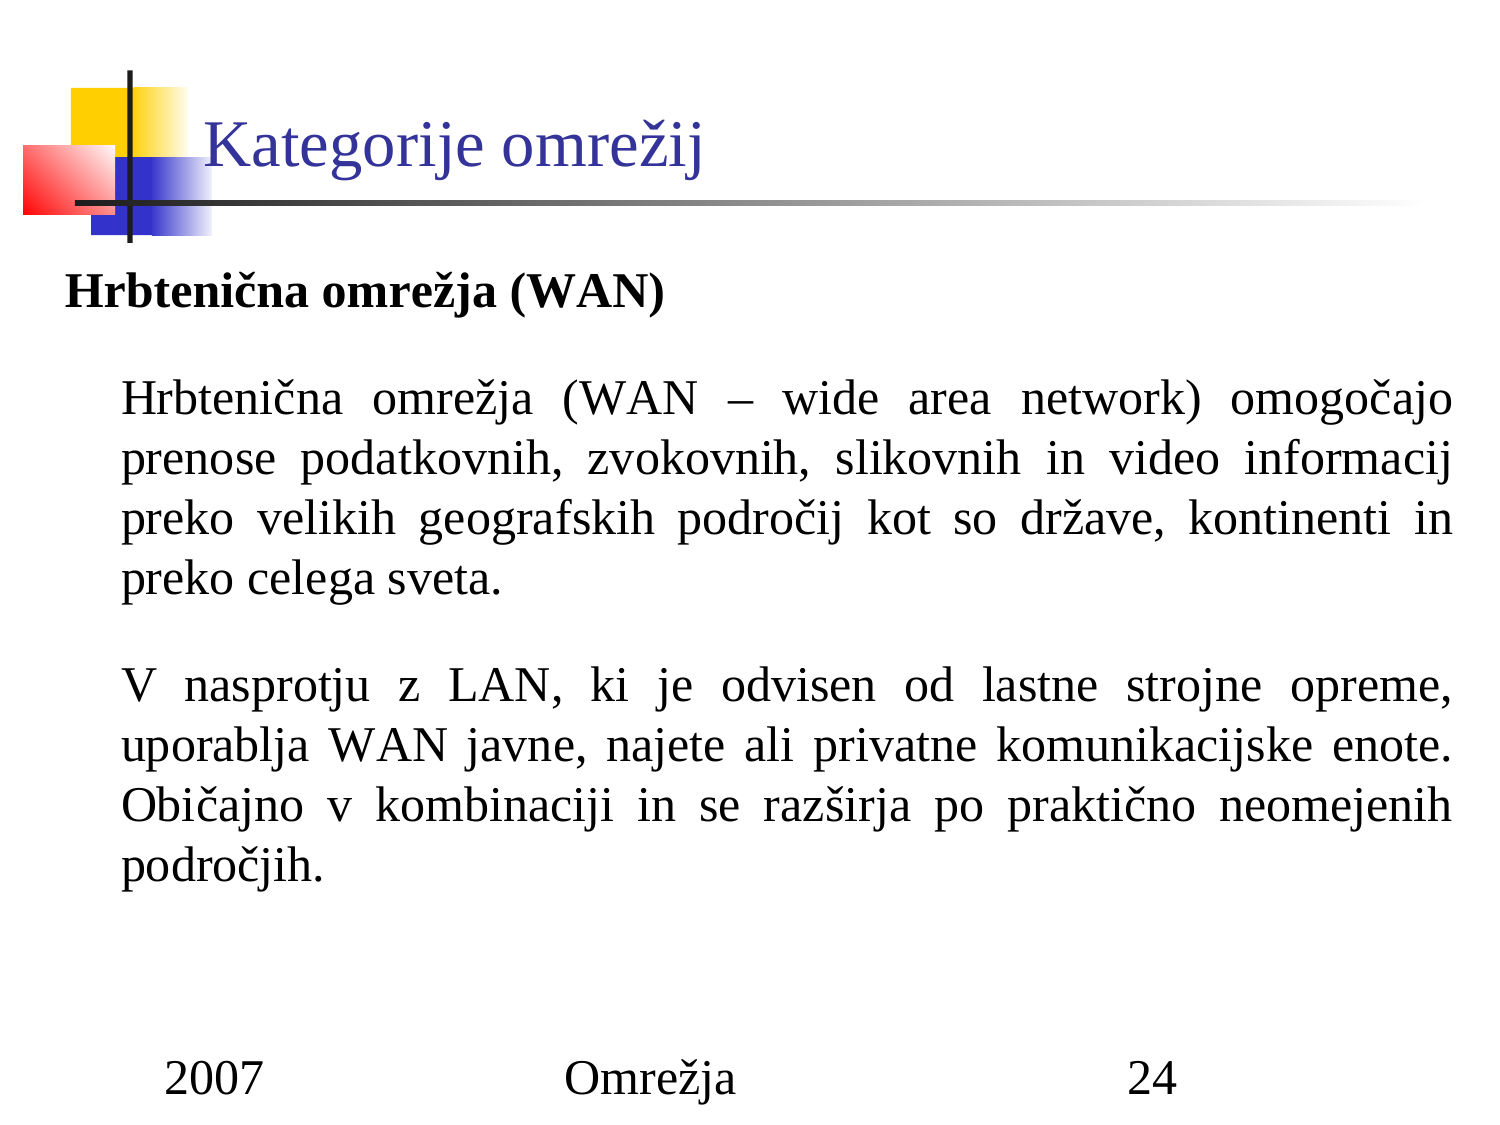

# Kategorije omrežij
Hrbtenična omrežja (WAN)
	Hrbtenična omrežja (WAN – wide area network) omogočajo prenose podatkovnih, zvokovnih, slikovnih in video informacij preko velikih geografskih področij kot so države, kontinenti in preko celega sveta.
	V nasprotju z LAN, ki je odvisen od lastne strojne opreme, uporablja WAN javne, najete ali privatne komunikacijske enote. Običajno v kombinaciji in se razširja po praktično neomejenih področjih.
2007
Omrežja
24